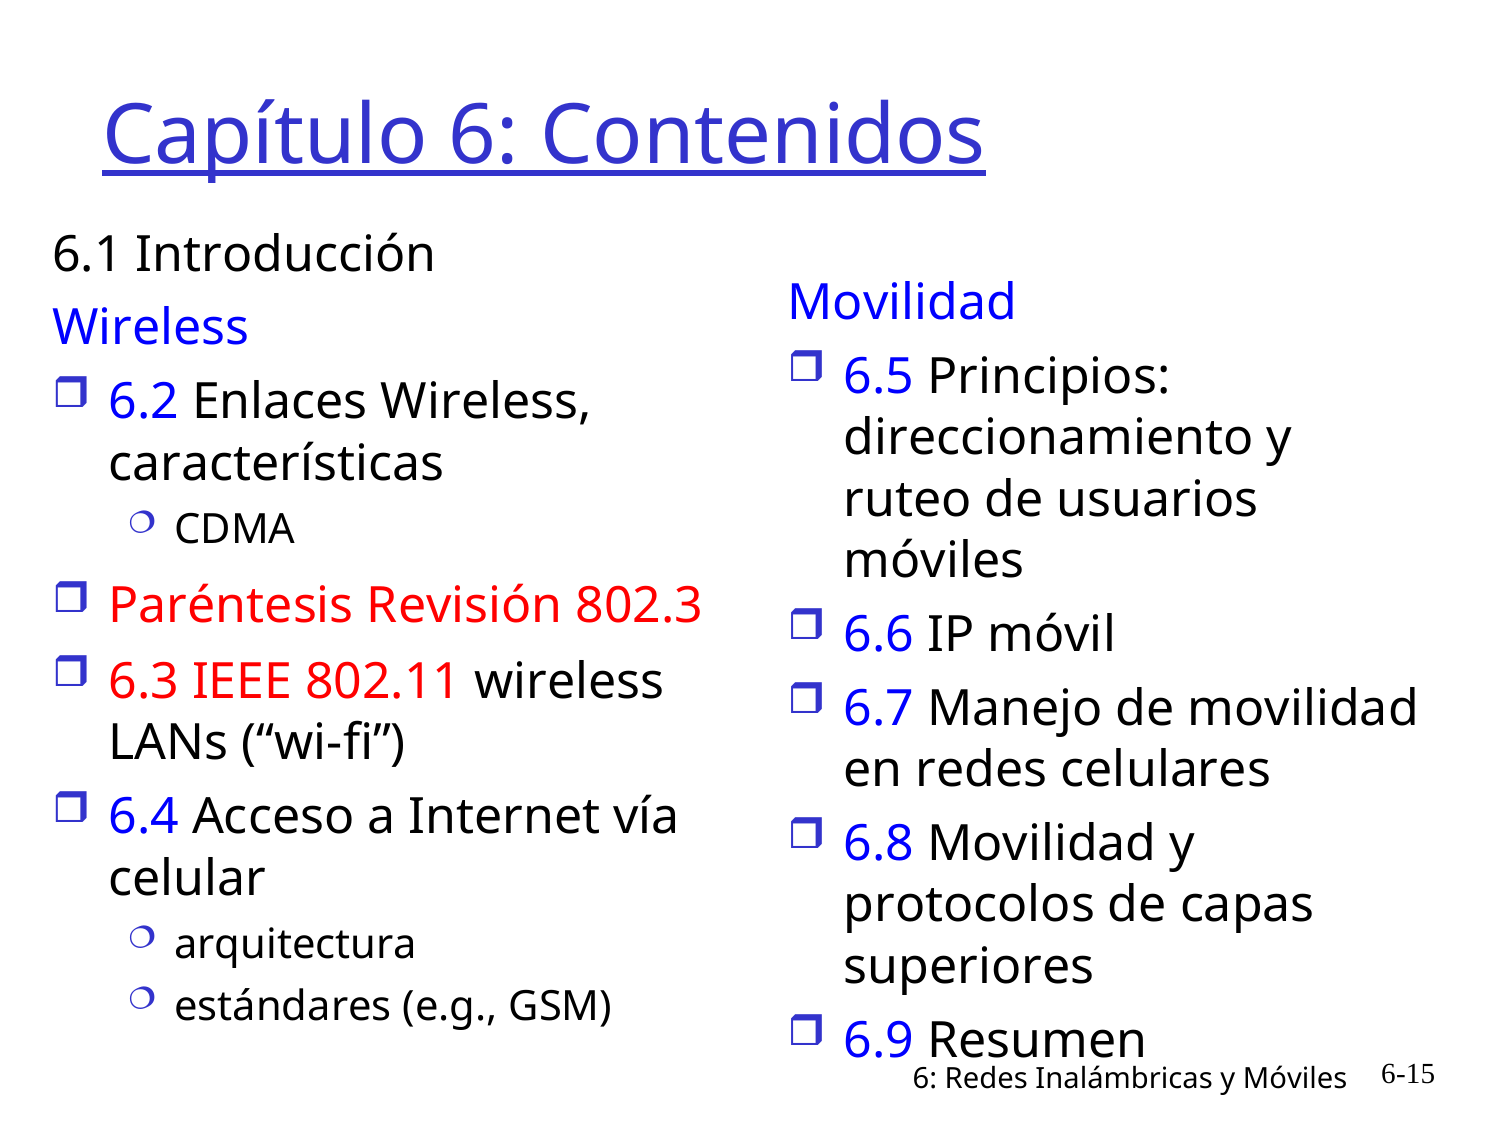

# Capítulo 6: Contenidos
6.1 Introducción
Wireless
6.2 Enlaces Wireless, características
CDMA
Paréntesis Revisión 802.3
6.3 IEEE 802.11 wireless LANs (“wi-fi”)
6.4 Acceso a Internet vía celular
arquitectura
estándares (e.g., GSM)
Movilidad
6.5 Principios: direccionamiento y ruteo de usuarios móviles
6.6 IP móvil
6.7 Manejo de movilidad en redes celulares
6.8 Movilidad y protocolos de capas superiores
6.9 Resumen
15